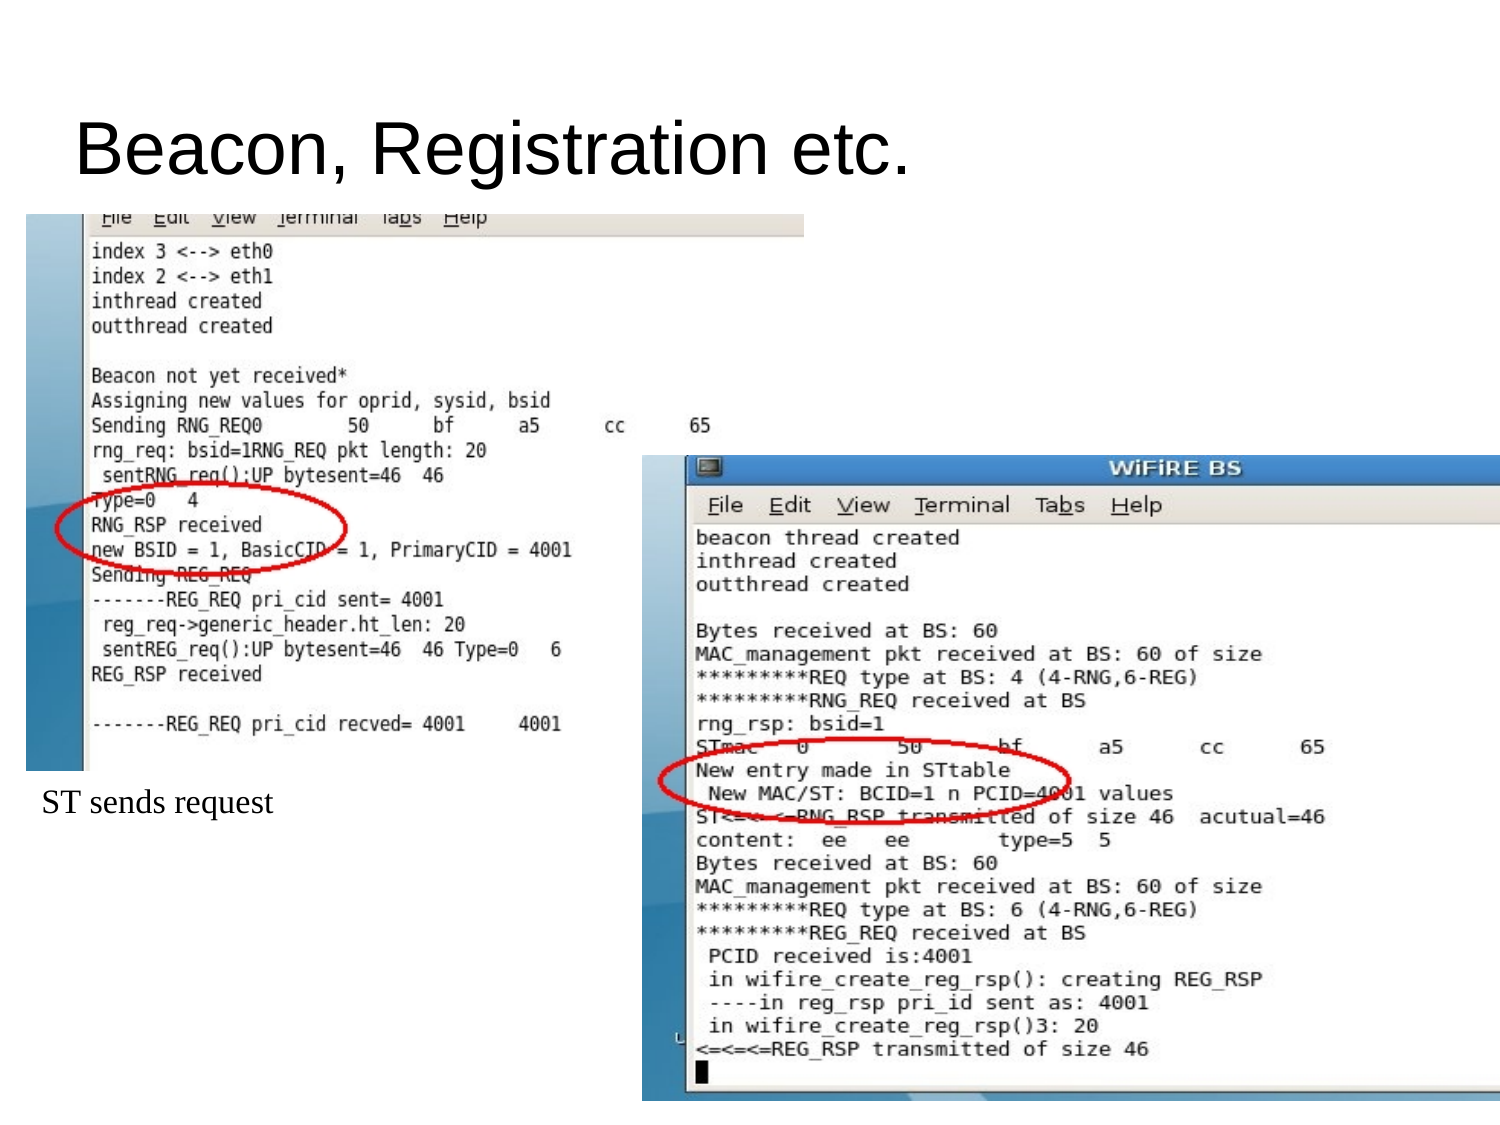

# Beacon, Registration etc.
ST sends request